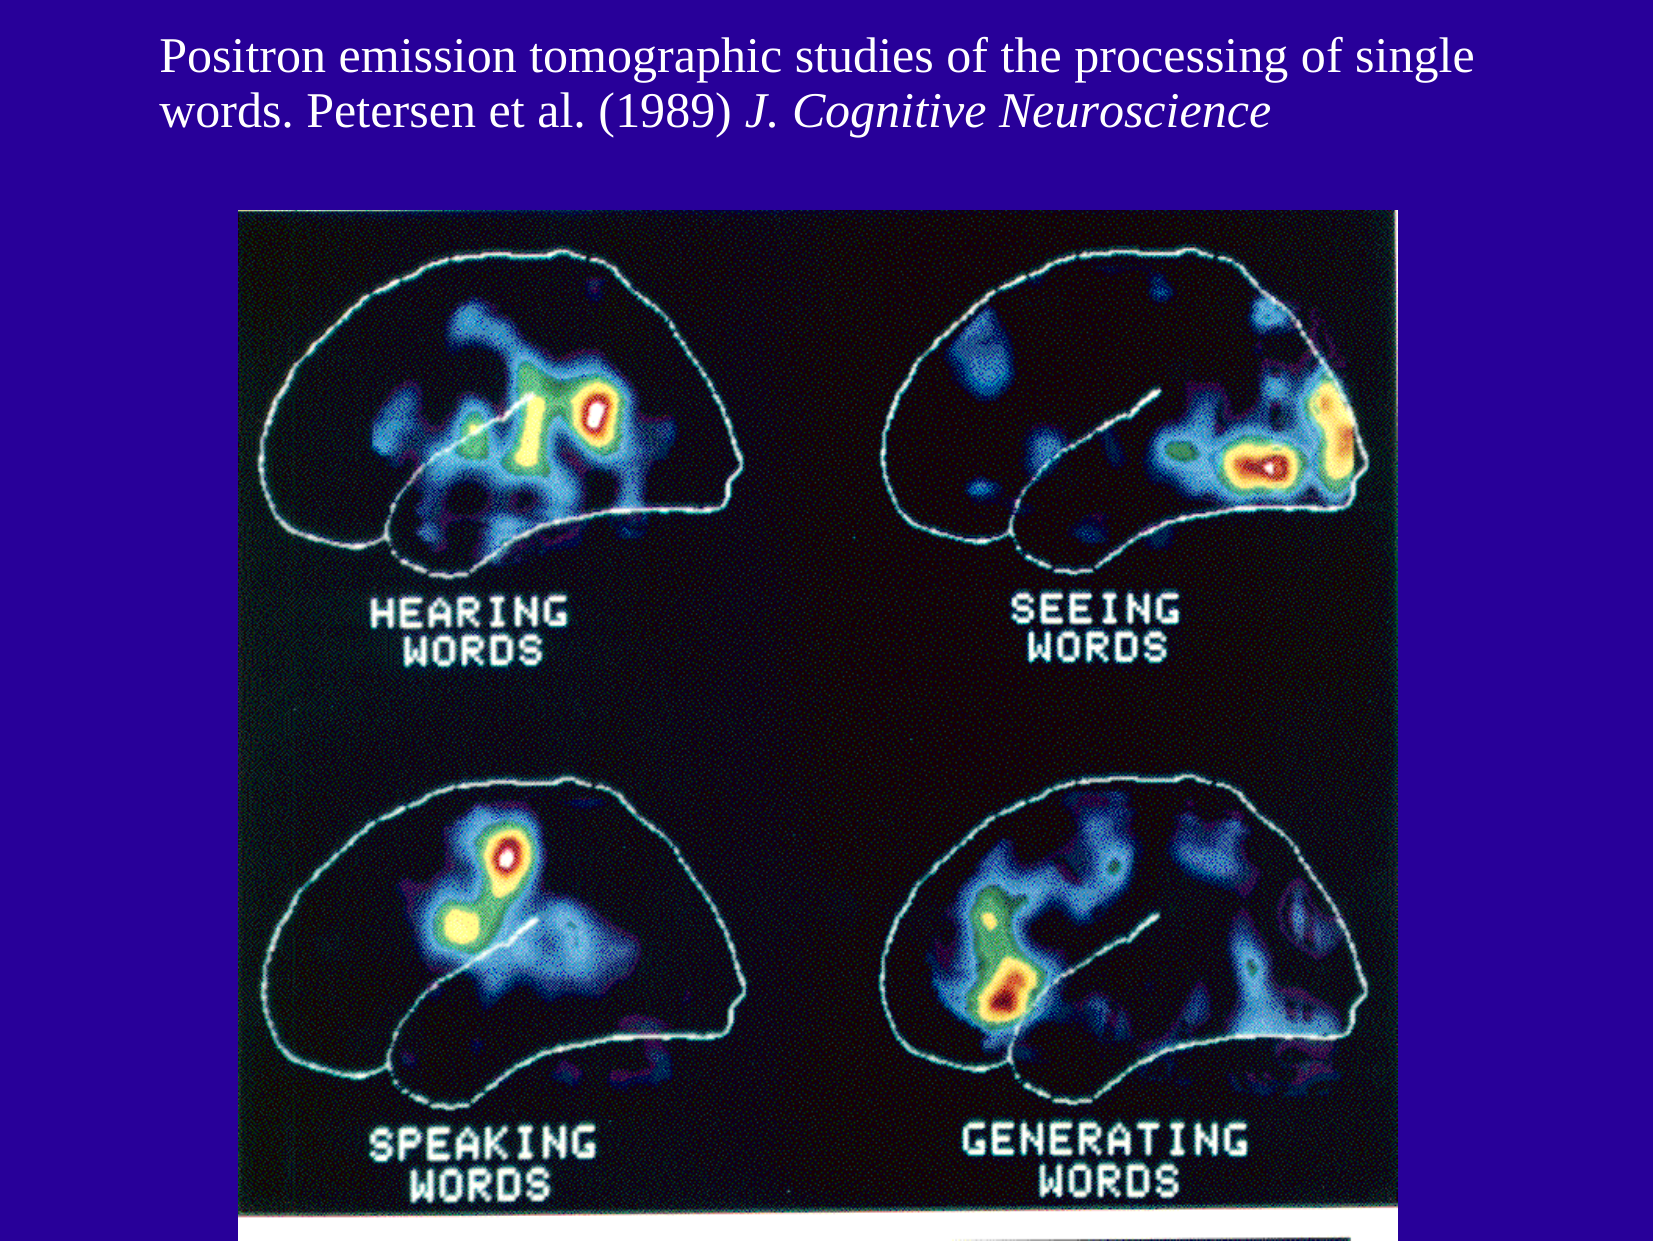

Positron emission tomographic studies of the processing of single words. Petersen et al. (1989) J. Cognitive Neuroscience